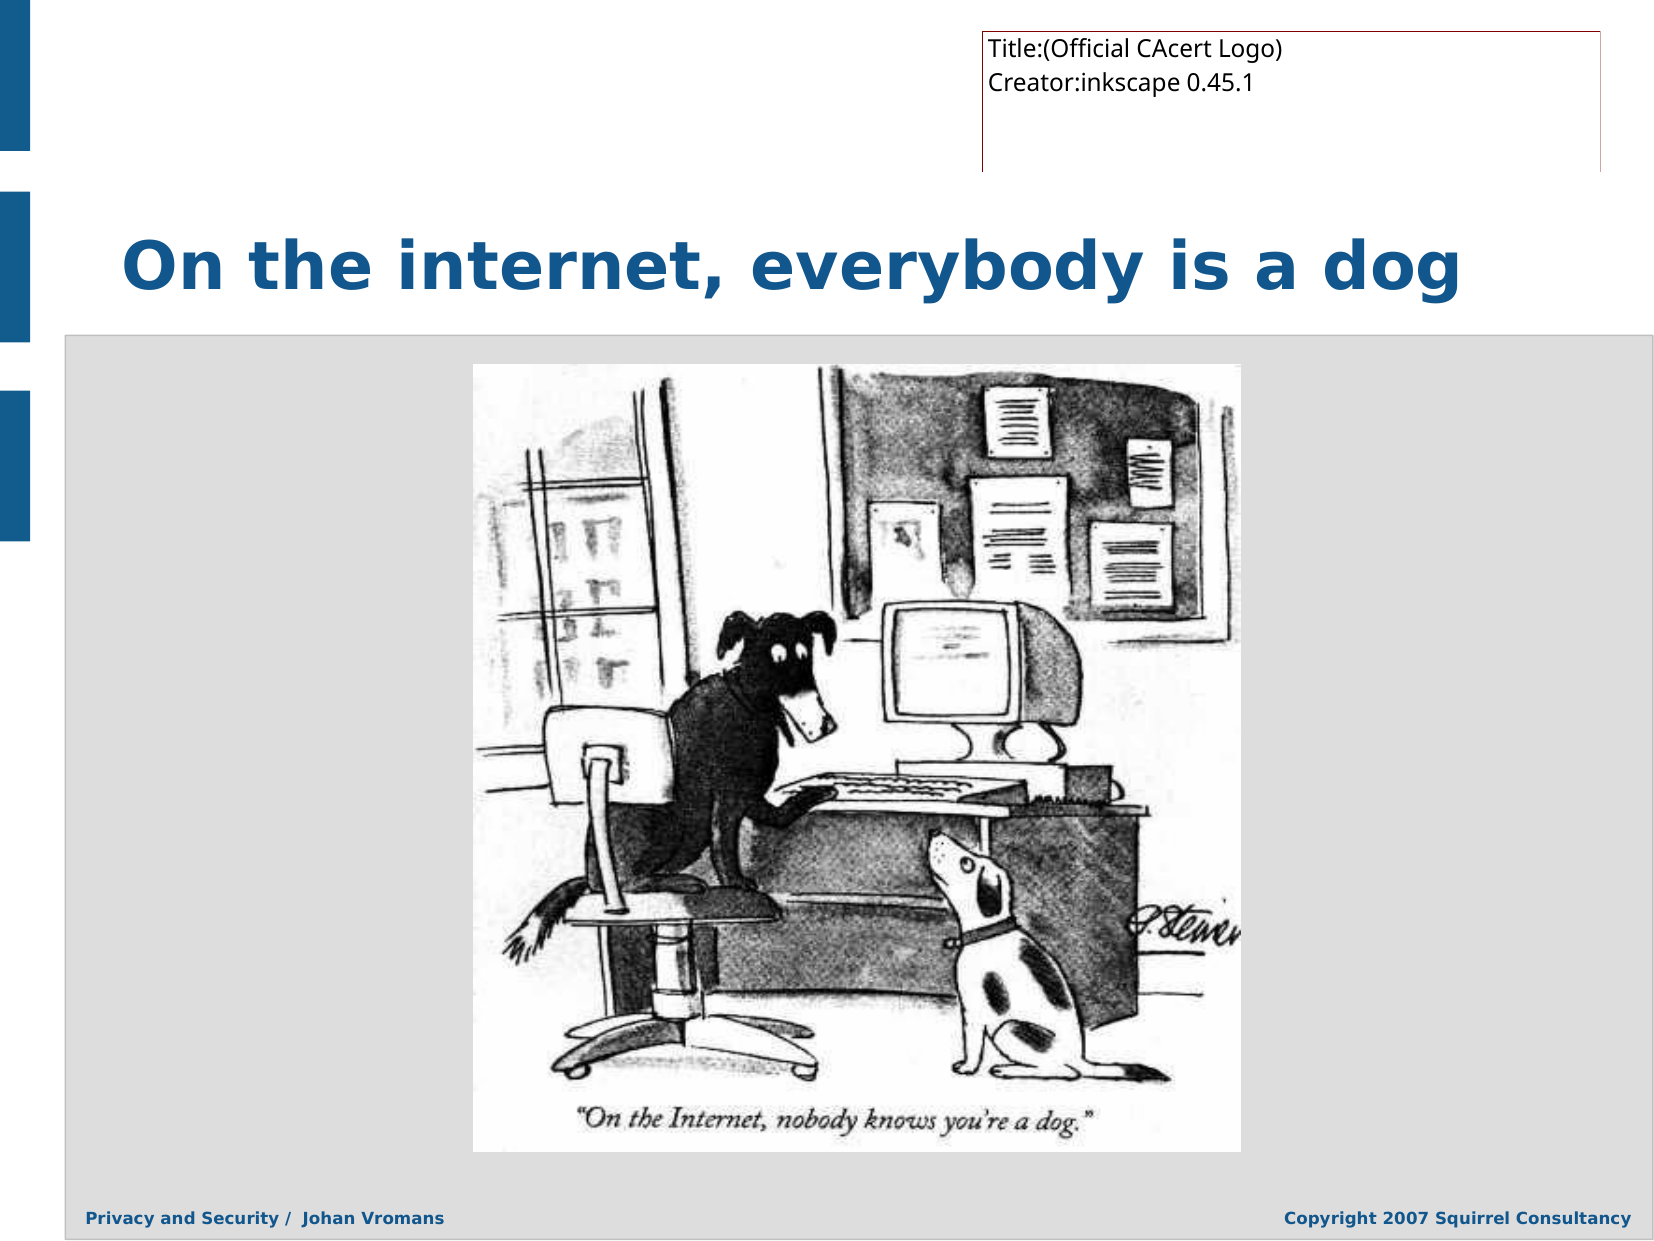

# On the internet, everybody is a dog